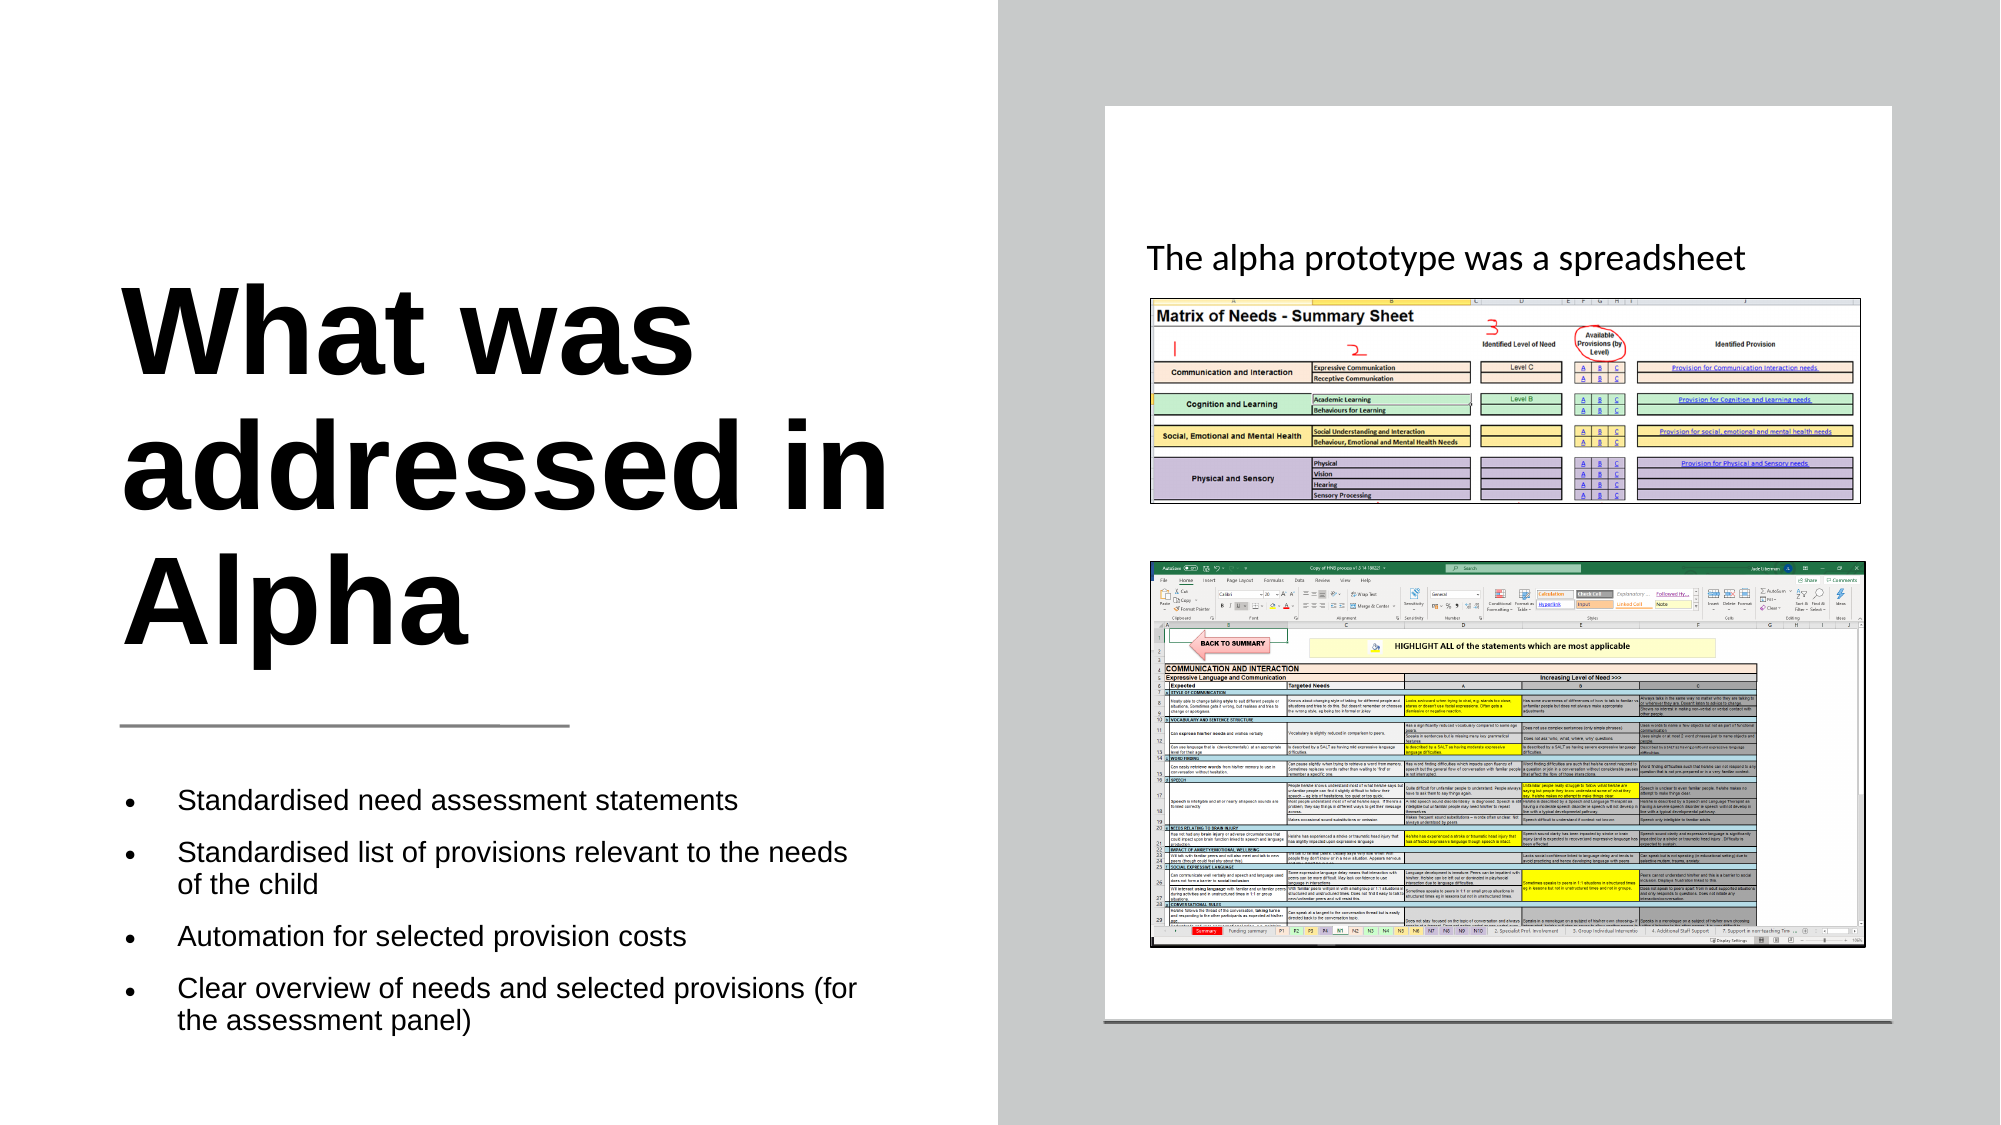

# What was addressed in Alpha
The alpha prototype was a spreadsheet
Standardised need assessment statements
Standardised list of provisions relevant to the needs of the child
Automation for selected provision costs
Clear overview of needs and selected provisions (for the assessment panel)